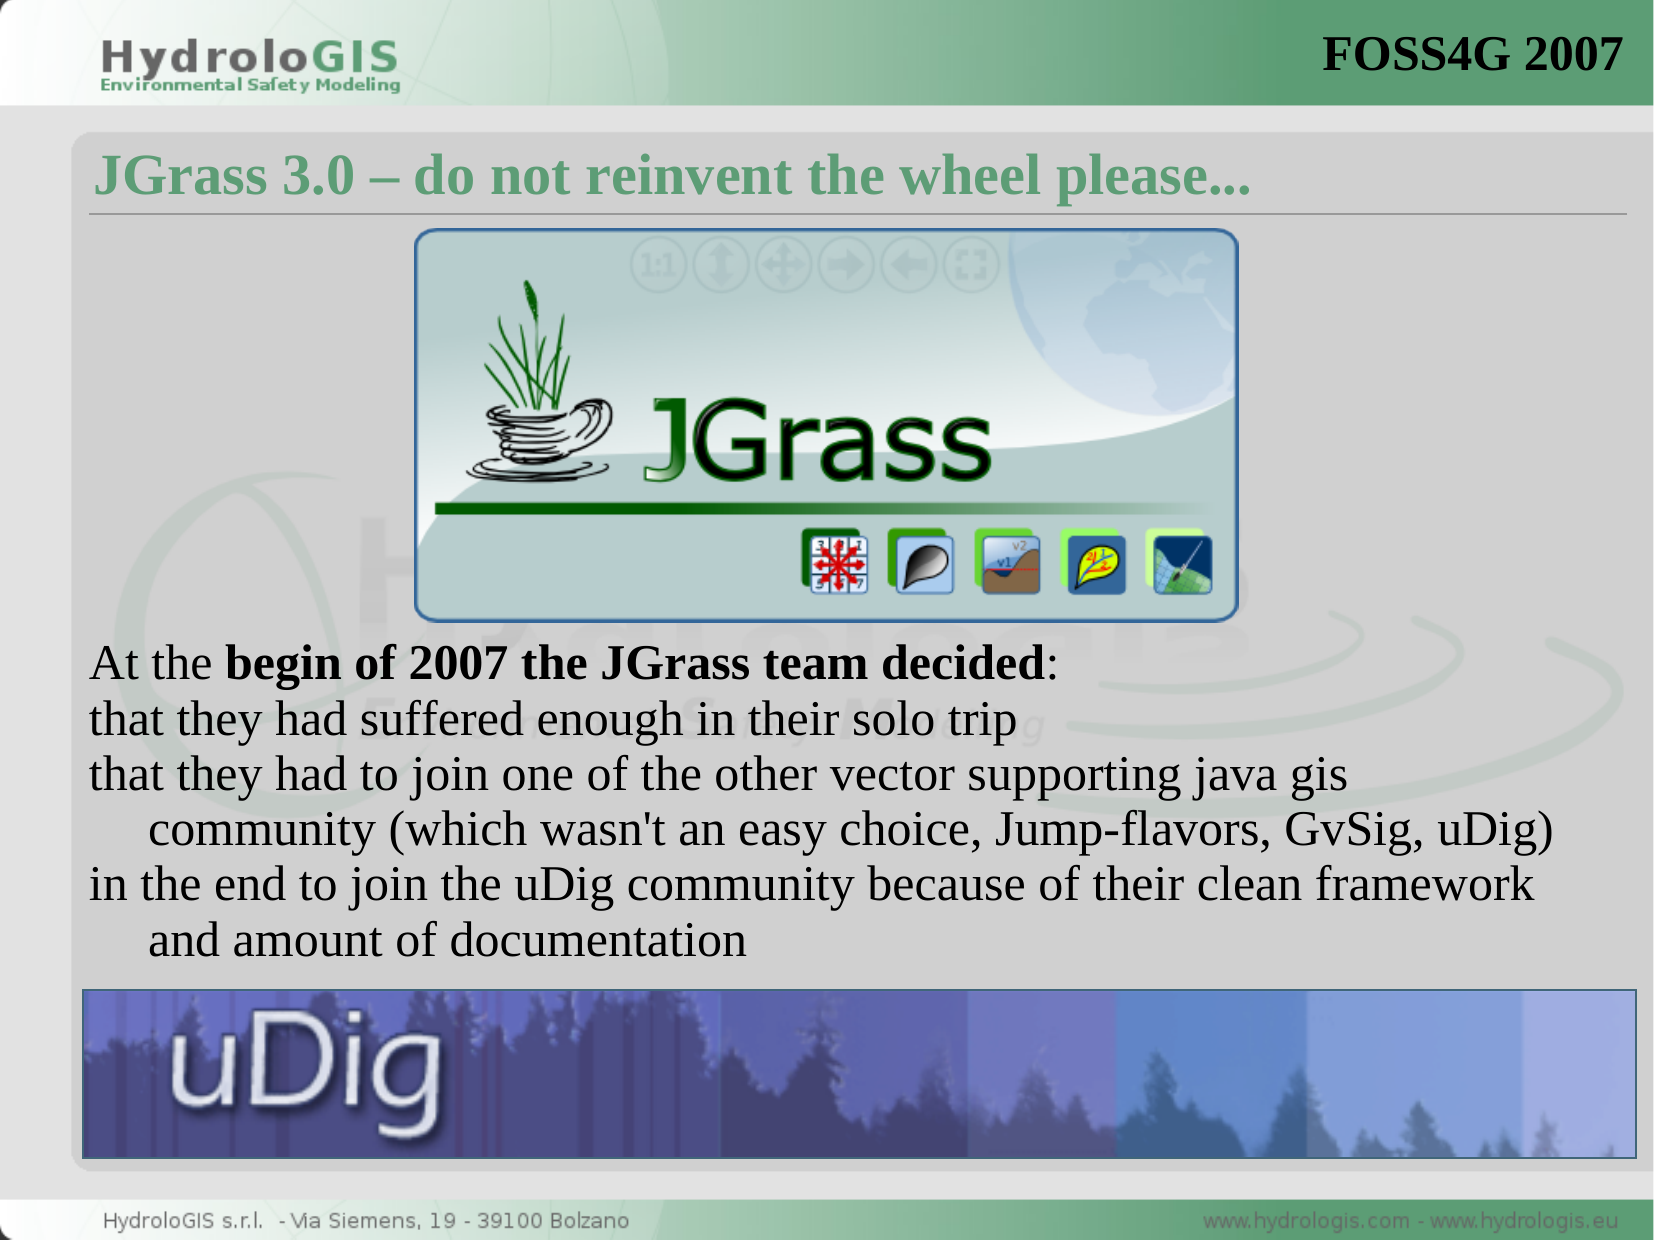

# JGrass 3.0 – do not reinvent the wheel please...
At the begin of 2007 the JGrass team decided:
that they had suffered enough in their solo trip
that they had to join one of the other vector supporting java gis community (which wasn't an easy choice, Jump-flavors, GvSig, uDig)
in the end to join the uDig community because of their clean framework and amount of documentation